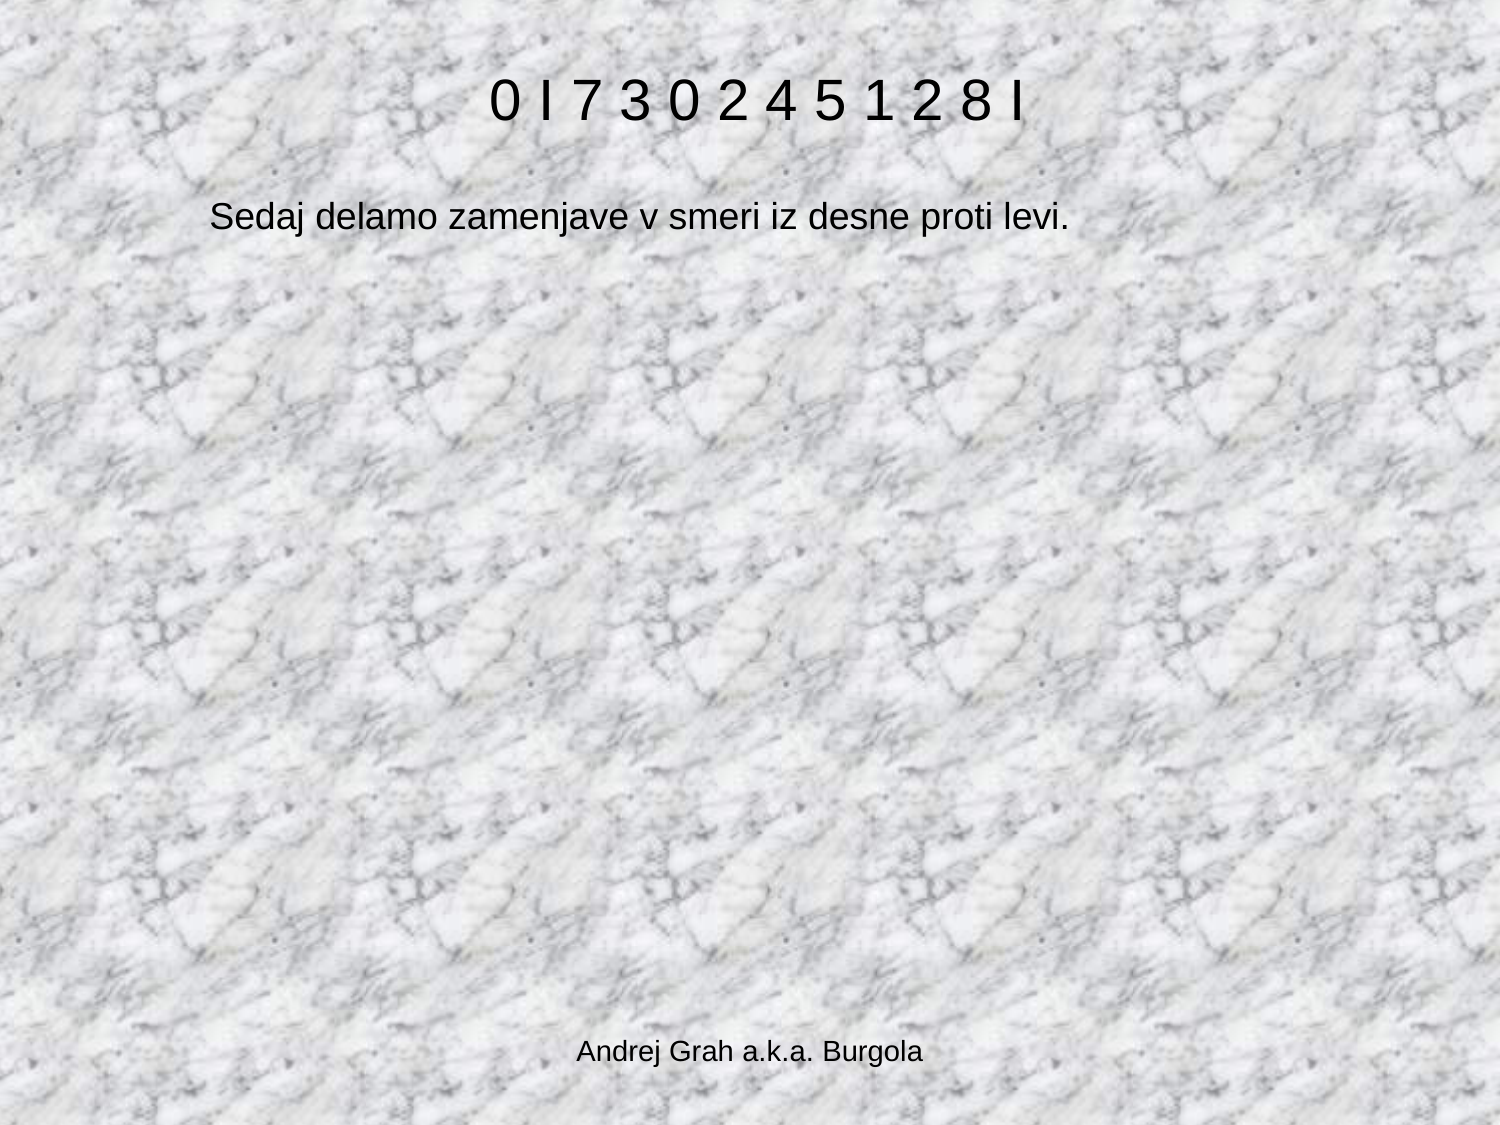

0 I 7 3 0 2 4 5 1 2 8 I
Sedaj delamo zamenjave v smeri iz desne proti levi.
Andrej Grah a.k.a. Burgola